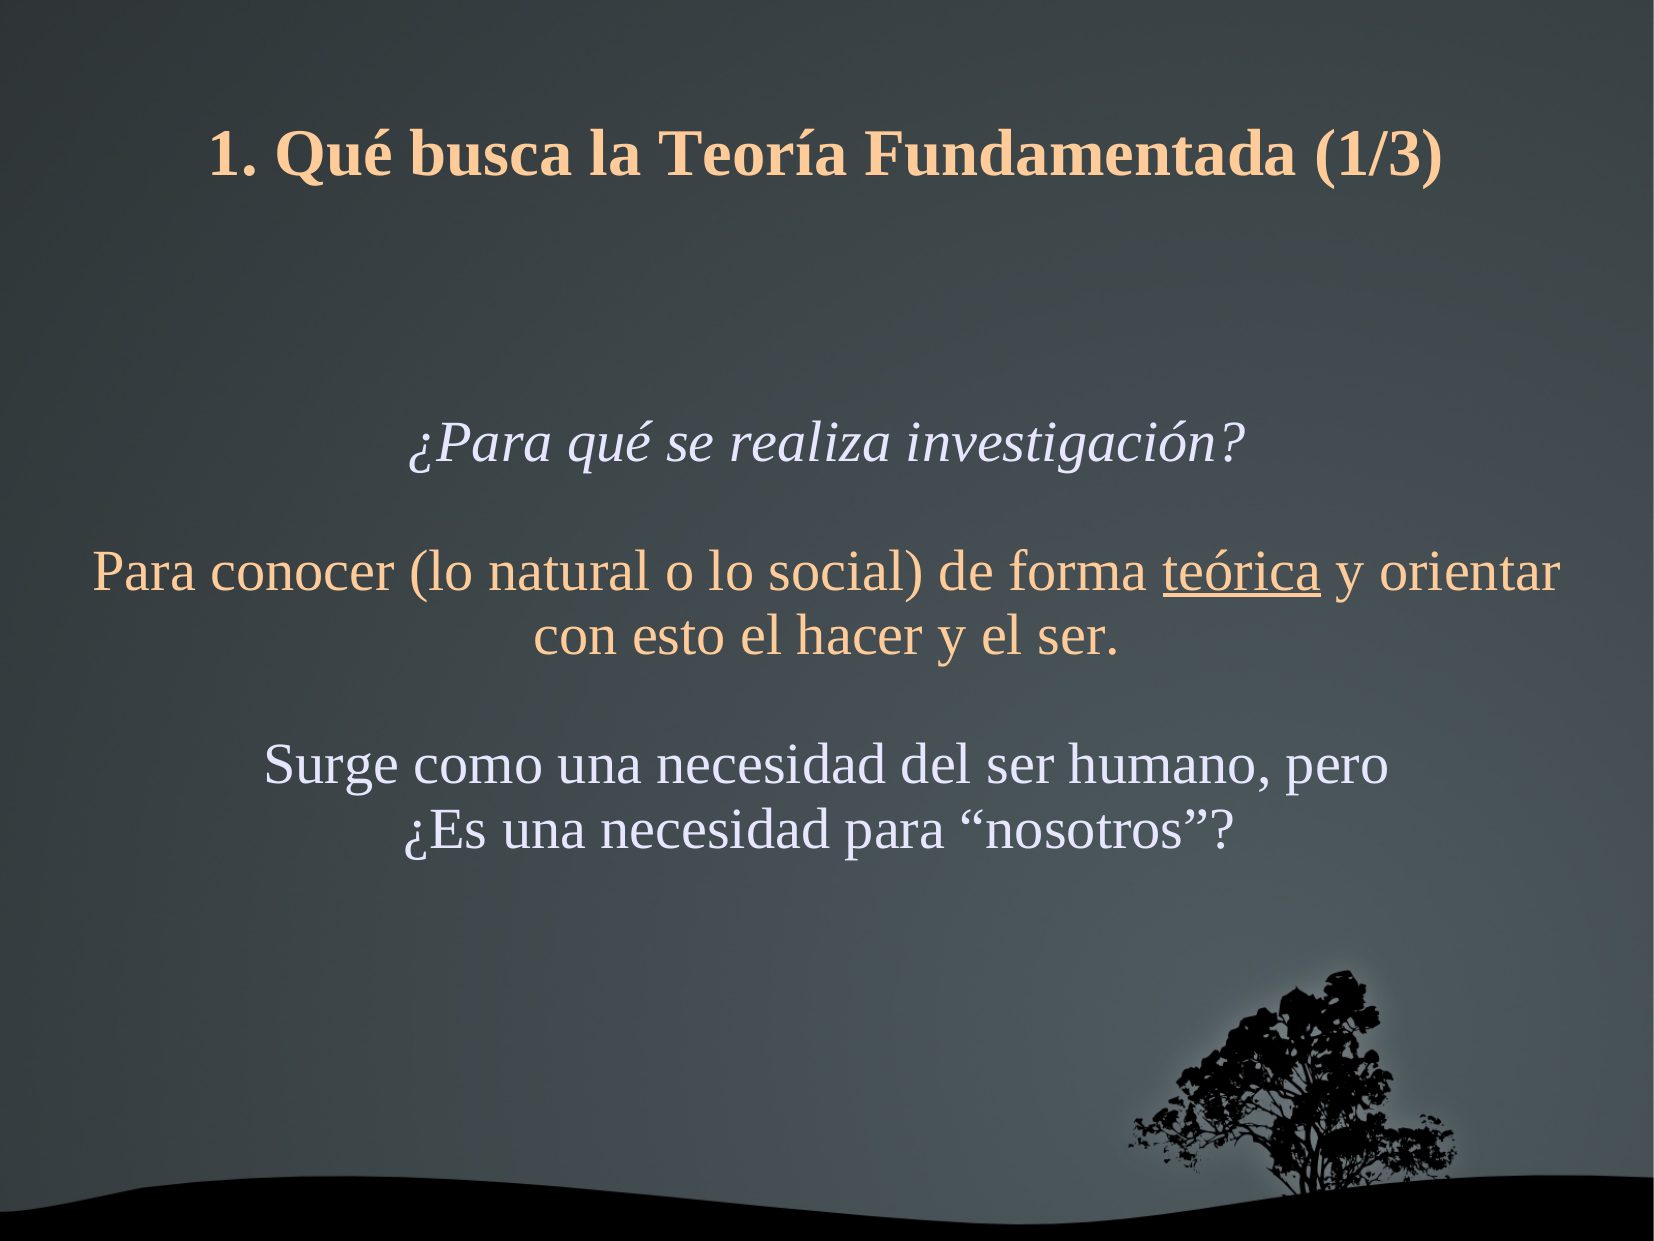

# 1. Qué busca la Teoría Fundamentada (1/3)
¿Para qué se realiza investigación?
Para conocer (lo natural o lo social) de forma teórica y orientar con esto el hacer y el ser.
Surge como una necesidad del ser humano, pero
¿Es una necesidad para “nosotros”?